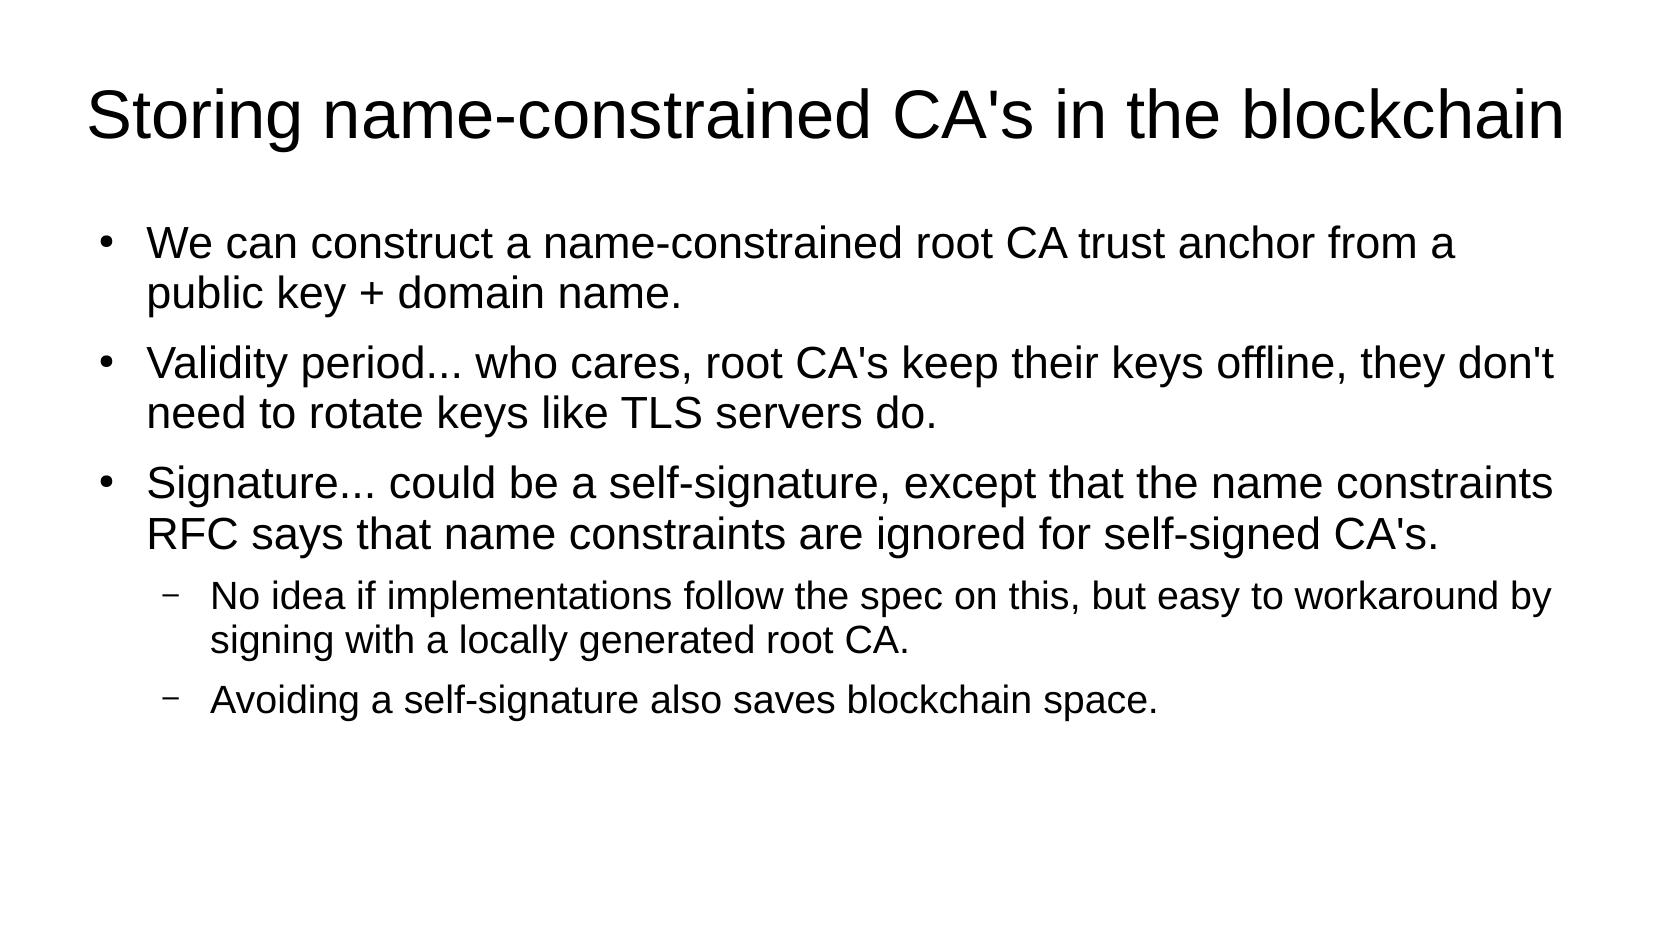

# Storing name-constrained CA's in the blockchain
We can construct a name-constrained root CA trust anchor from a public key + domain name.
Validity period... who cares, root CA's keep their keys offline, they don't need to rotate keys like TLS servers do.
Signature... could be a self-signature, except that the name constraints RFC says that name constraints are ignored for self-signed CA's.
No idea if implementations follow the spec on this, but easy to workaround by signing with a locally generated root CA.
Avoiding a self-signature also saves blockchain space.